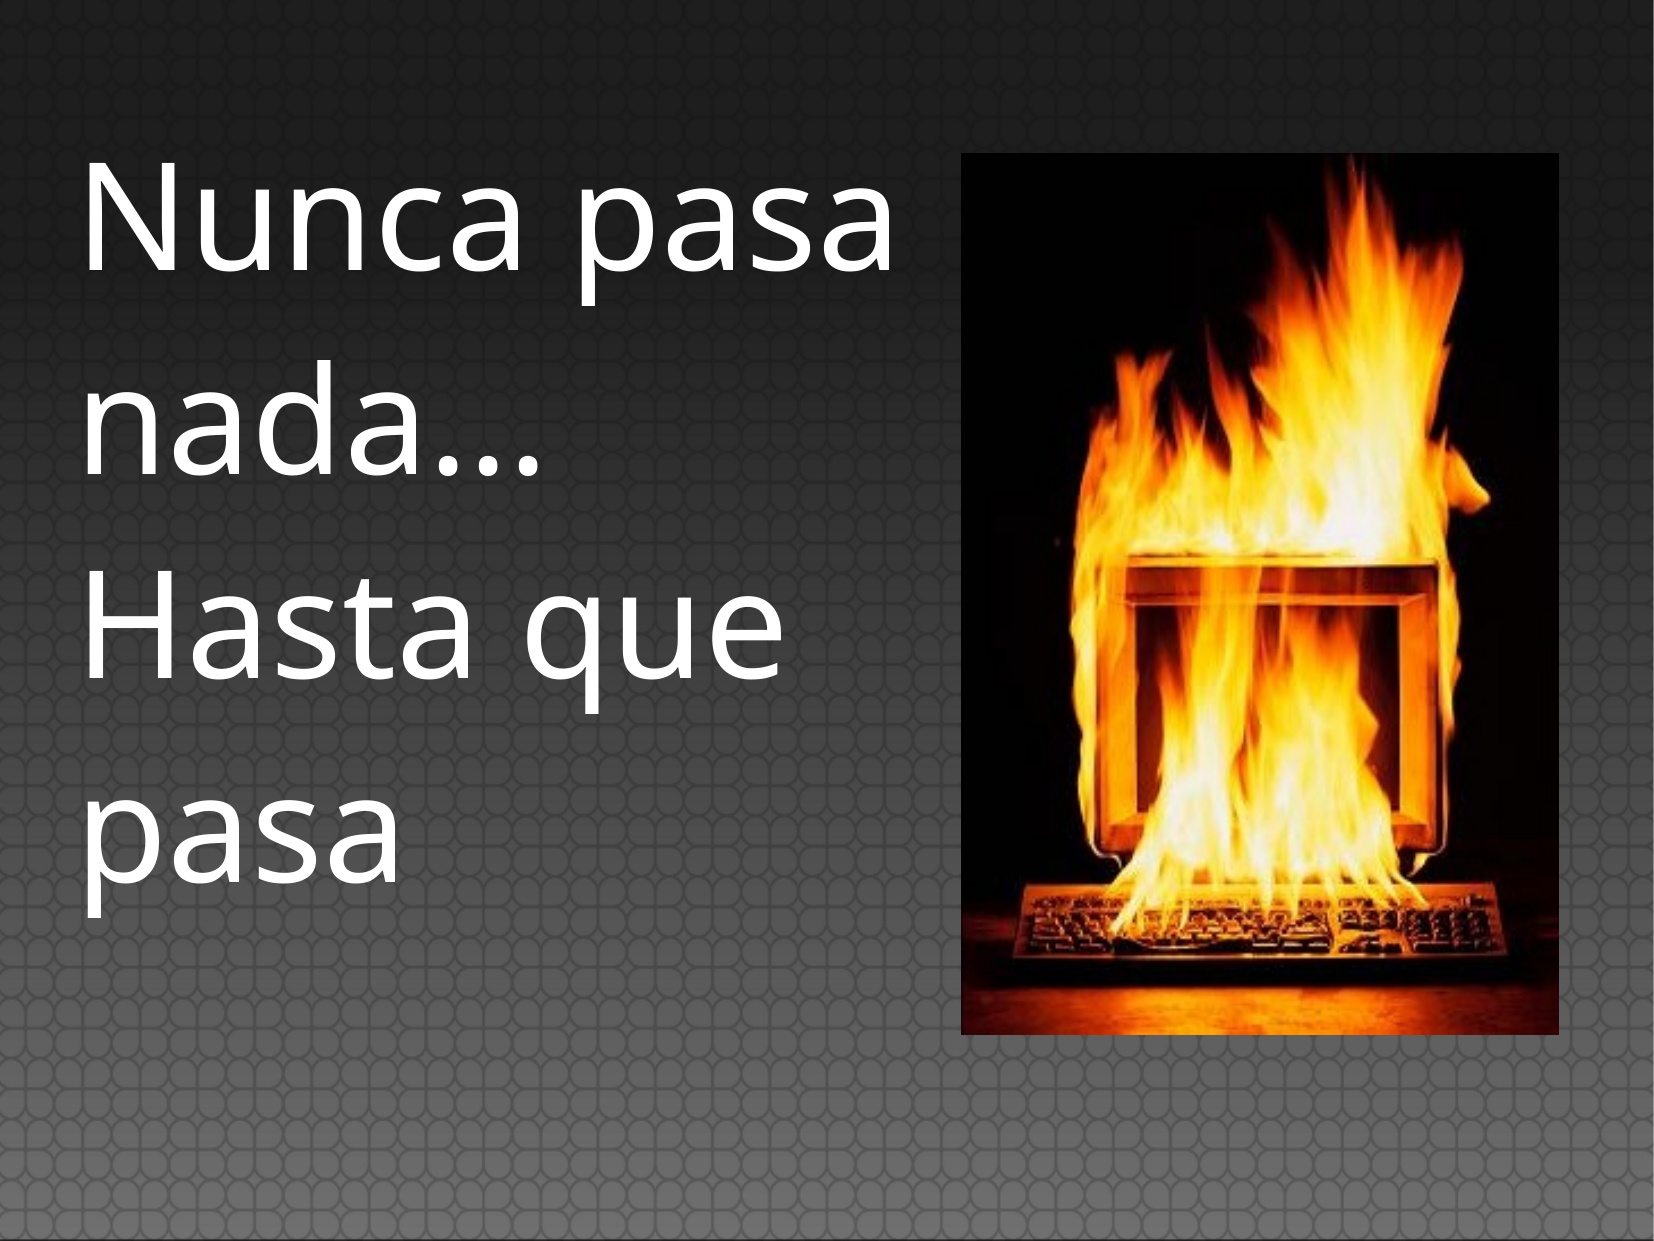

# Nunca pasa nada... Hasta que pasa